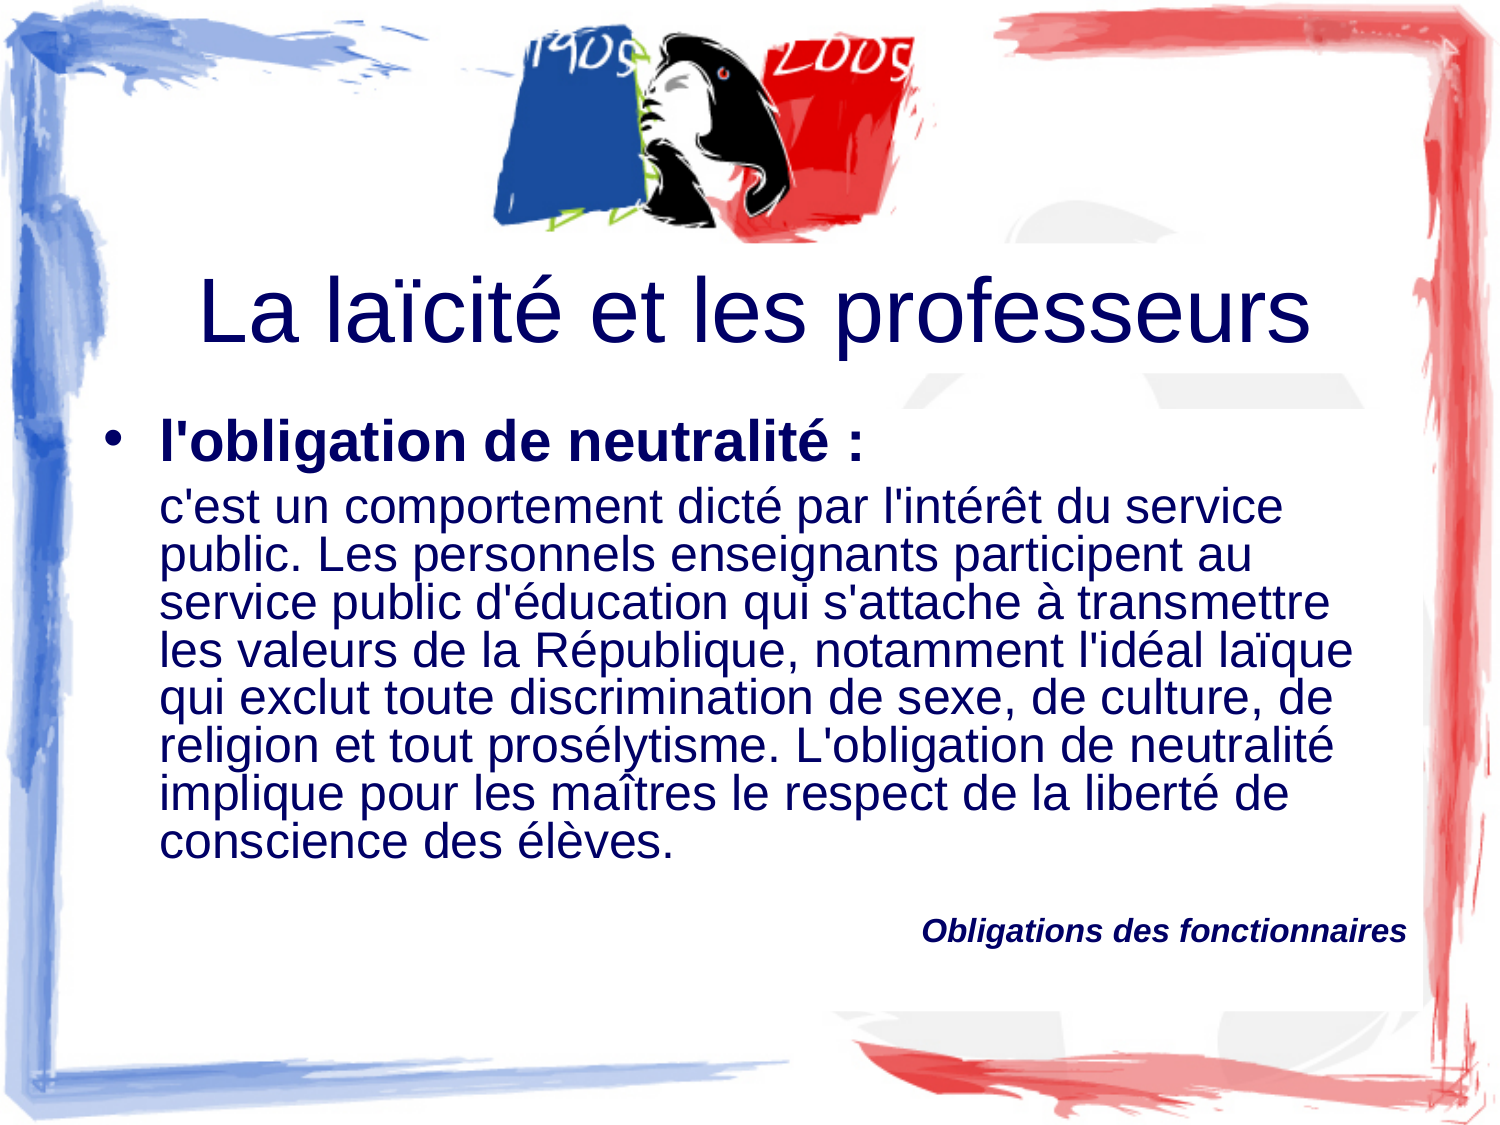

# La laïcité et les professeurs
l'obligation de neutralité :
	c'est un comportement dicté par l'intérêt du service public. Les personnels enseignants participent au service public d'éducation qui s'attache à transmettre les valeurs de la République, notamment l'idéal laïque qui exclut toute discrimination de sexe, de culture, de religion et tout prosélytisme. L'obligation de neutralité implique pour les maîtres le respect de la liberté de conscience des élèves.
Obligations des fonctionnaires